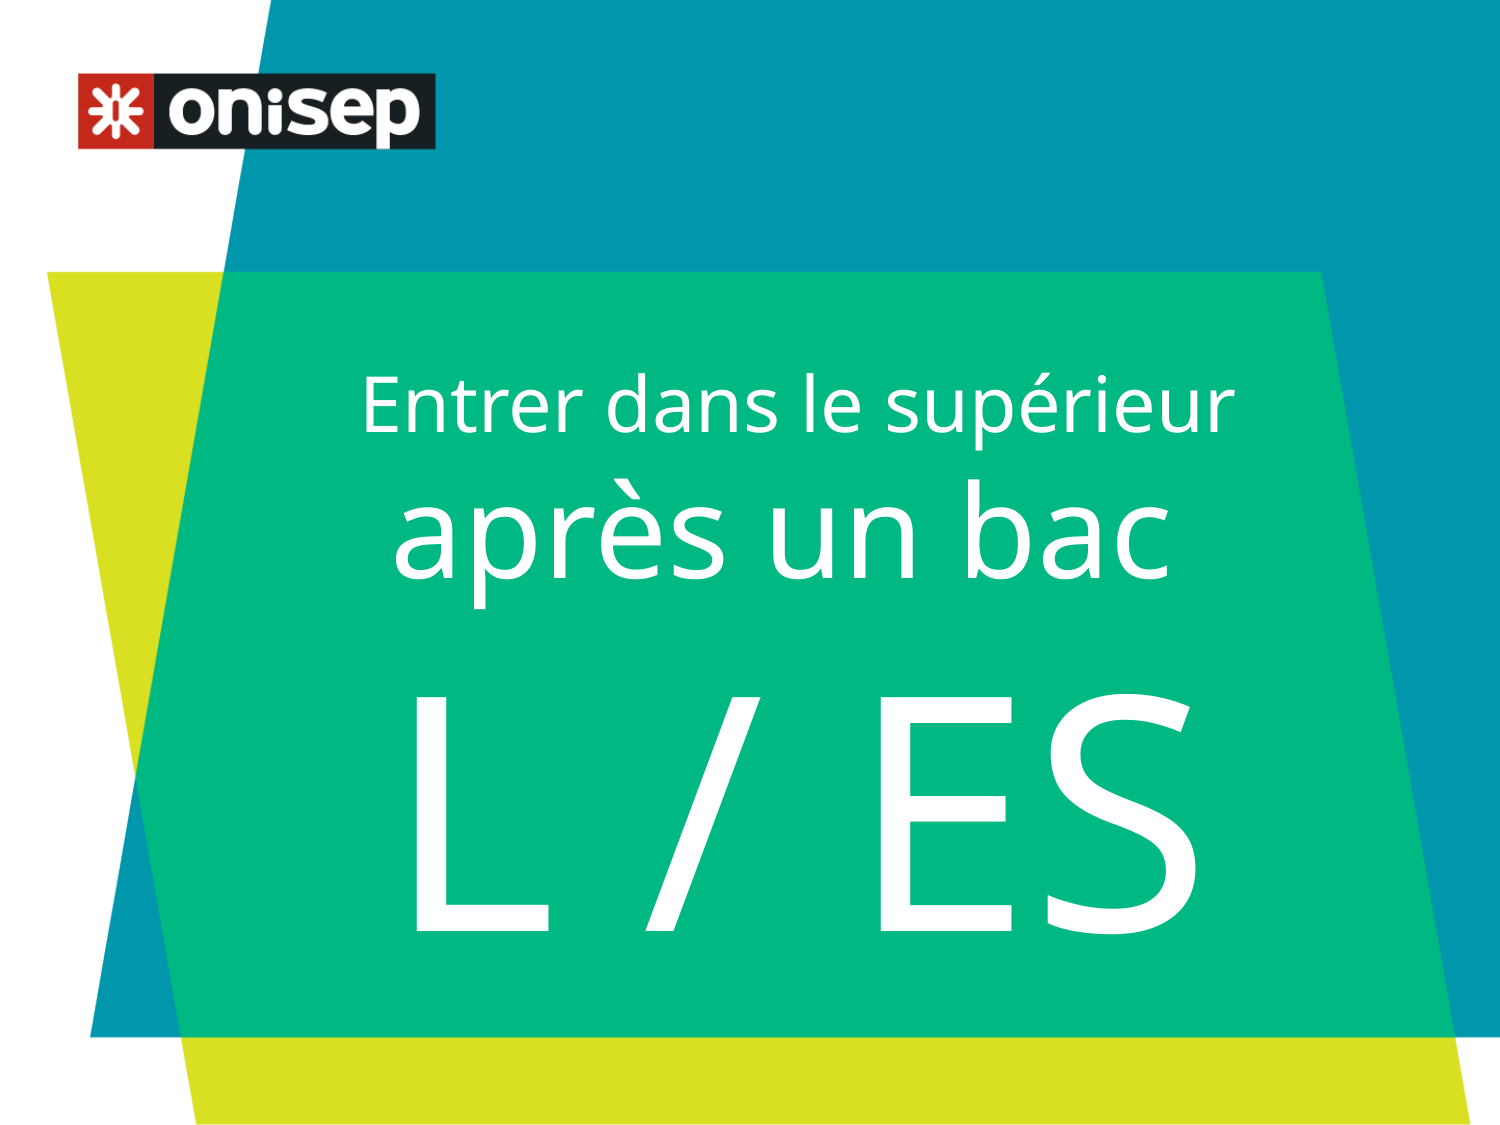

# Entrer dans le supérieur après un bac L / ES